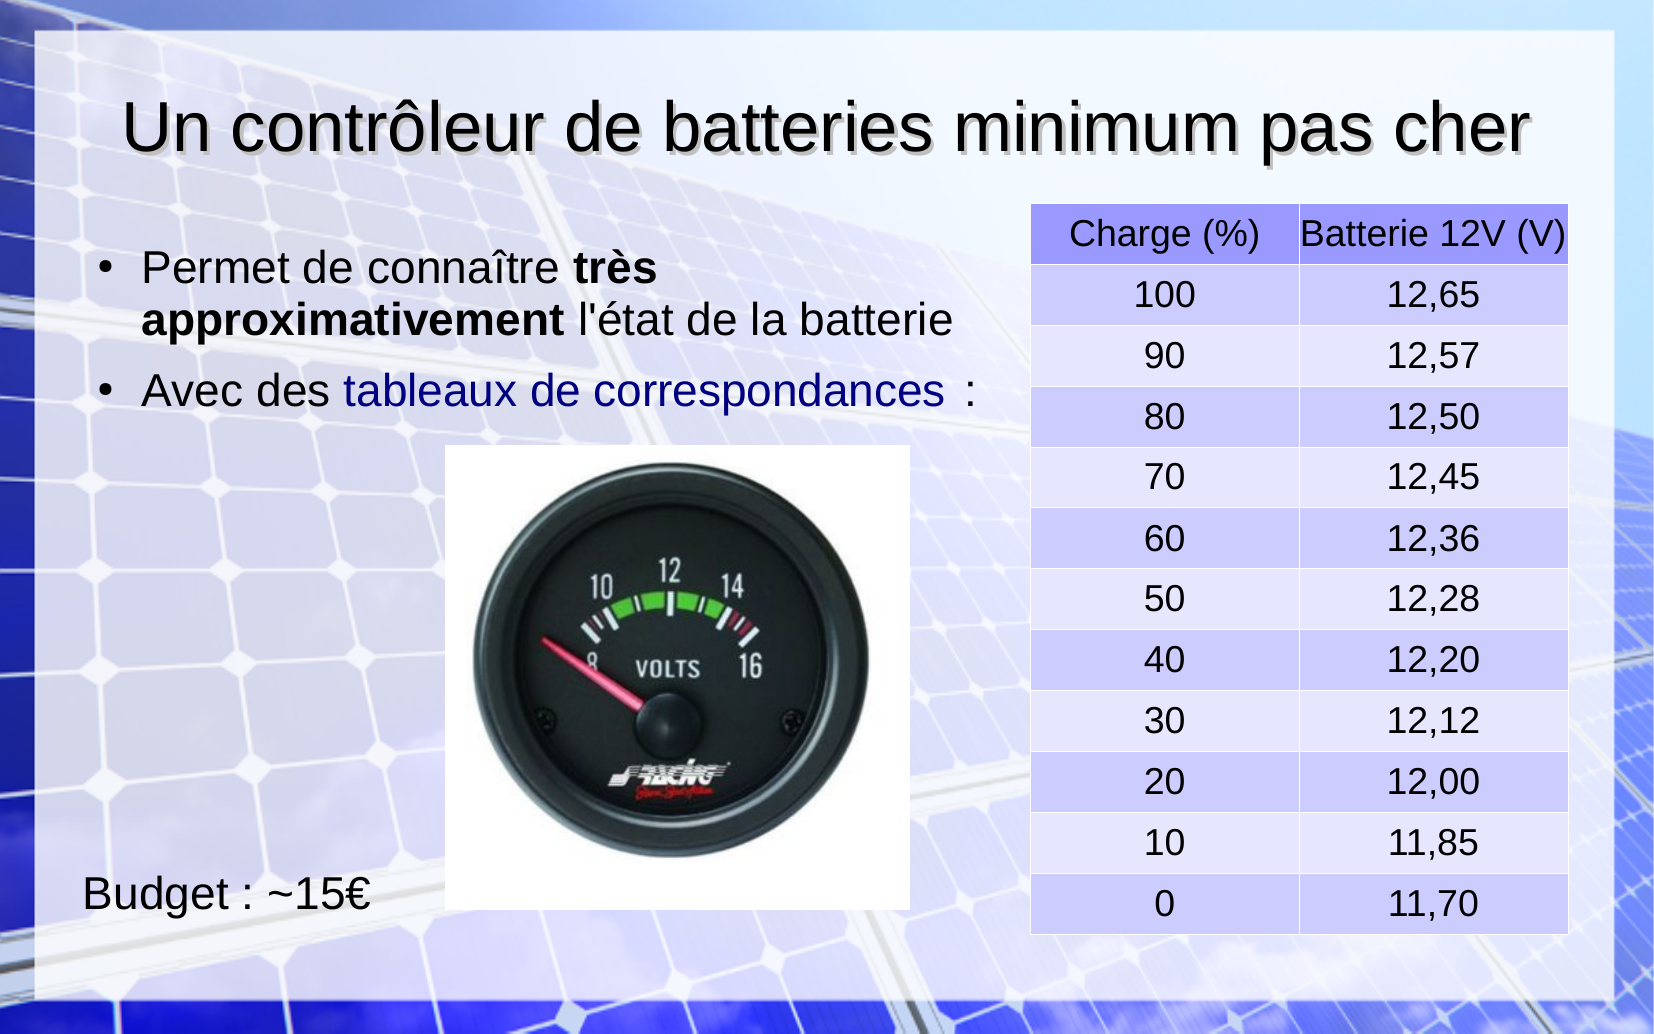

# Un contrôleur de batteries minimum pas cher
| Charge (%) | Batterie 12V (V) |
| --- | --- |
| 100 | 12,65 |
| 90 | 12,57 |
| 80 | 12,50 |
| 70 | 12,45 |
| 60 | 12,36 |
| 50 | 12,28 |
| 40 | 12,20 |
| 30 | 12,12 |
| 20 | 12,00 |
| 10 | 11,85 |
| 0 | 11,70 |
Permet de connaître très approximativement l'état de la batterie
Avec des tableaux de correspondances :
Budget : ~15€